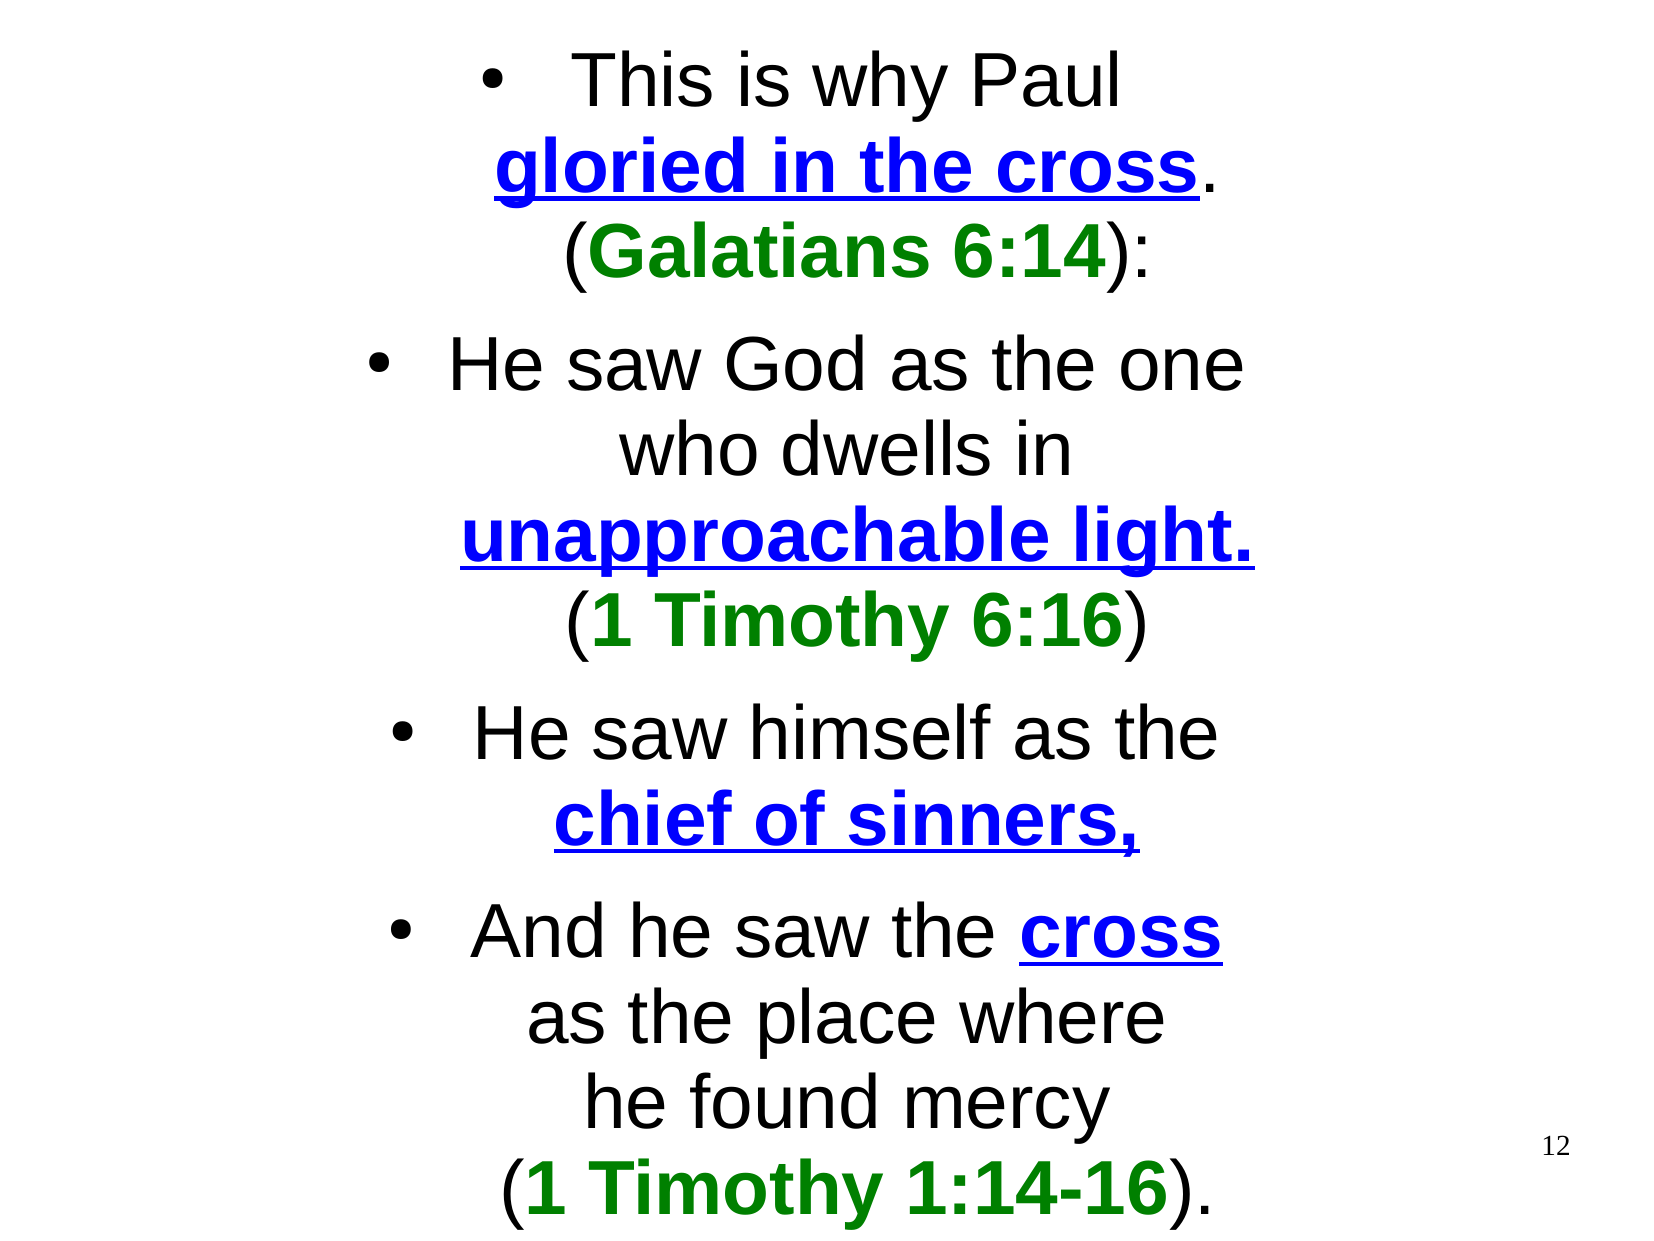

# This is why Paul gloried in the cross. (Galatians 6:14):
He saw God as the one
who dwells in
unapproachable light.
(1 Timothy 6:16)
He saw himself as the
chief of sinners,
And he saw the cross
as the place where
he found mercy
(1 Timothy 1:14-16).
12